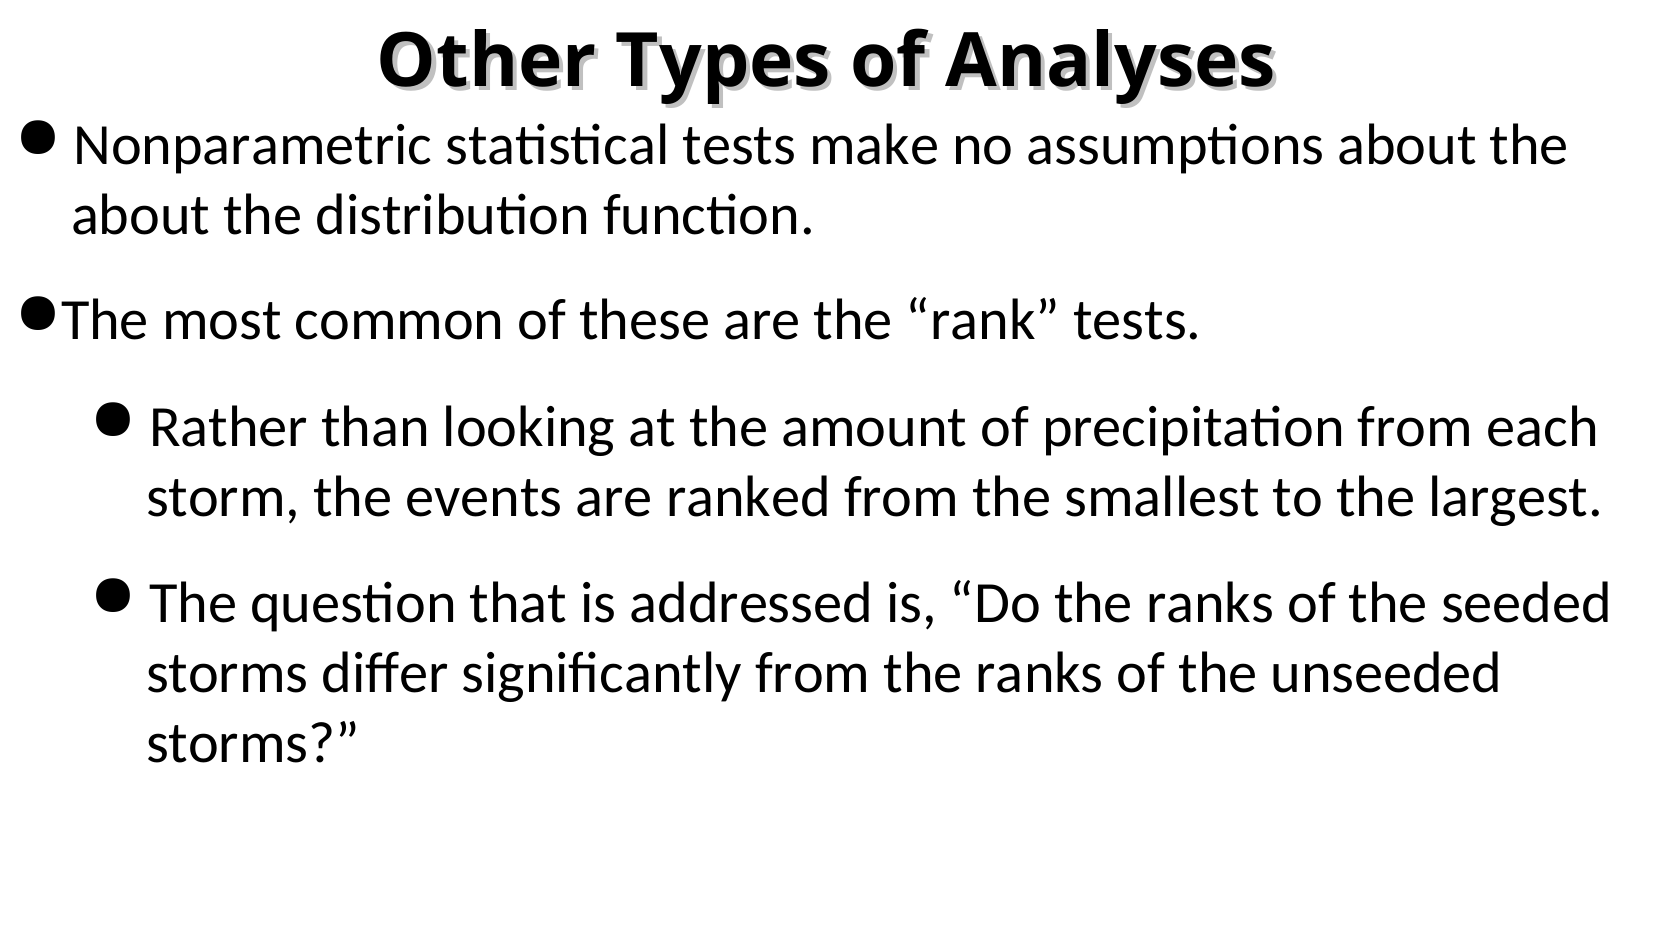

Nonparametric statistical tests make no assumptions about the about the distribution function.
The most common of these are the “rank” tests.
 Rather than looking at the amount of precipitation from each storm, the events are ranked from the smallest to the largest.
 The question that is addressed is, “Do the ranks of the seeded storms differ significantly from the ranks of the unseeded storms?”
# Other Types of Analyses